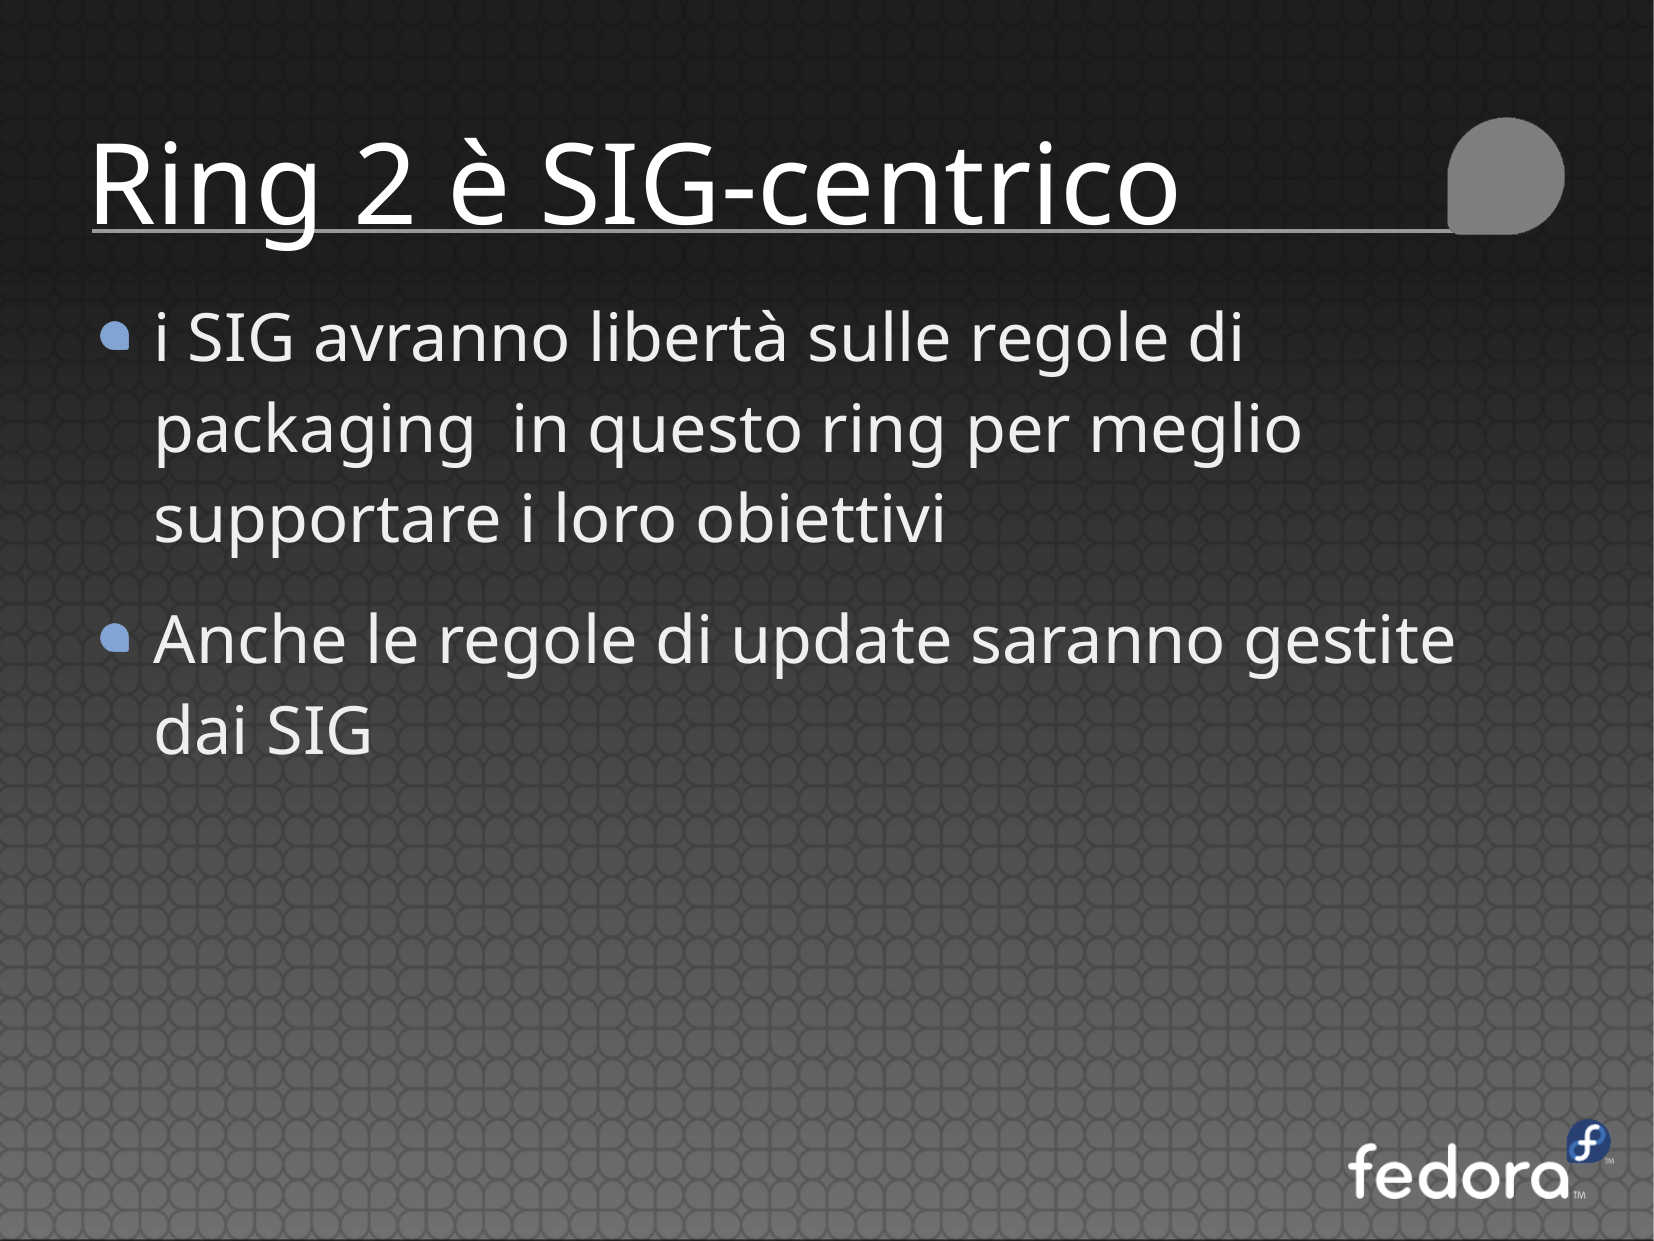

# Ring 2 è SIG-centrico
i SIG avranno libertà sulle regole di packaging in questo ring per meglio supportare i loro obiettivi
Anche le regole di update saranno gestite dai SIG